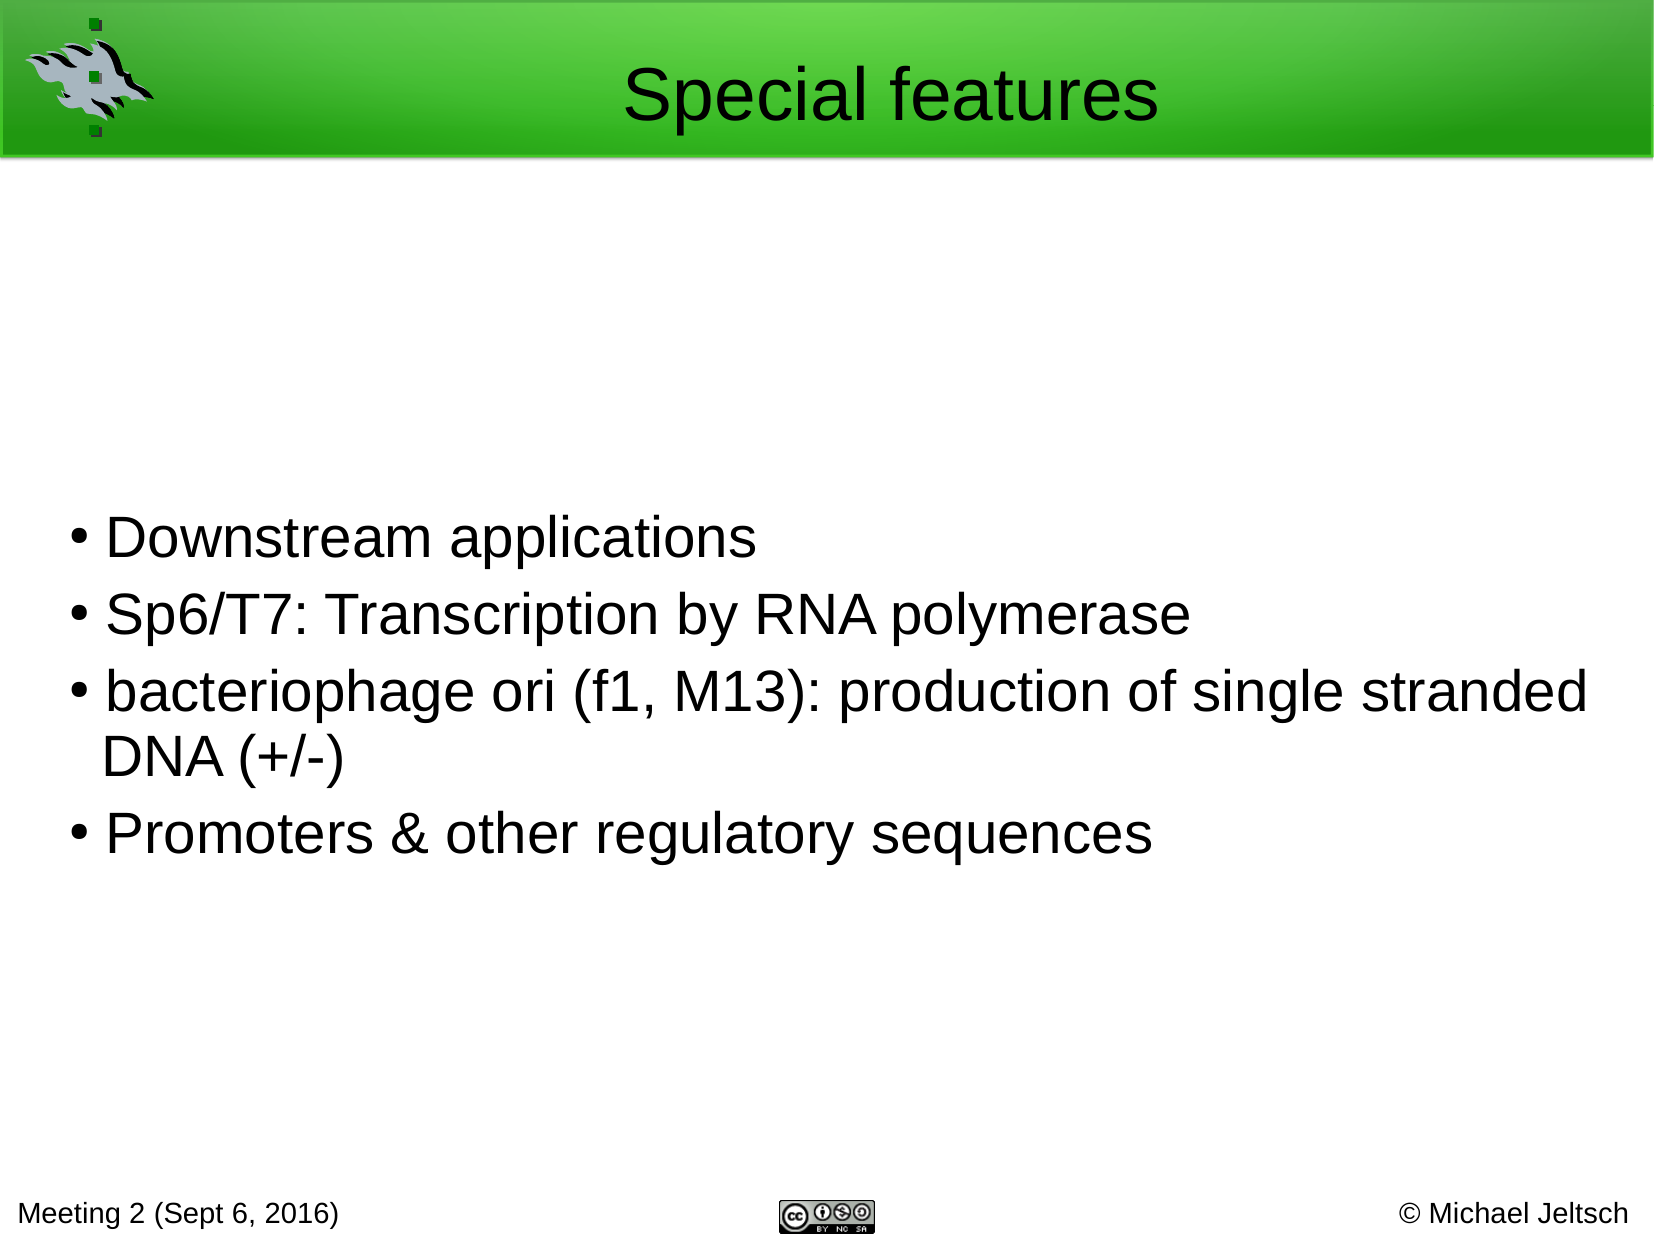

# Special features
 Downstream applications
 Sp6/T7: Transcription by RNA polymerase
 bacteriophage ori (f1, M13): production of single stranded DNA (+/-)
 Promoters & other regulatory sequences